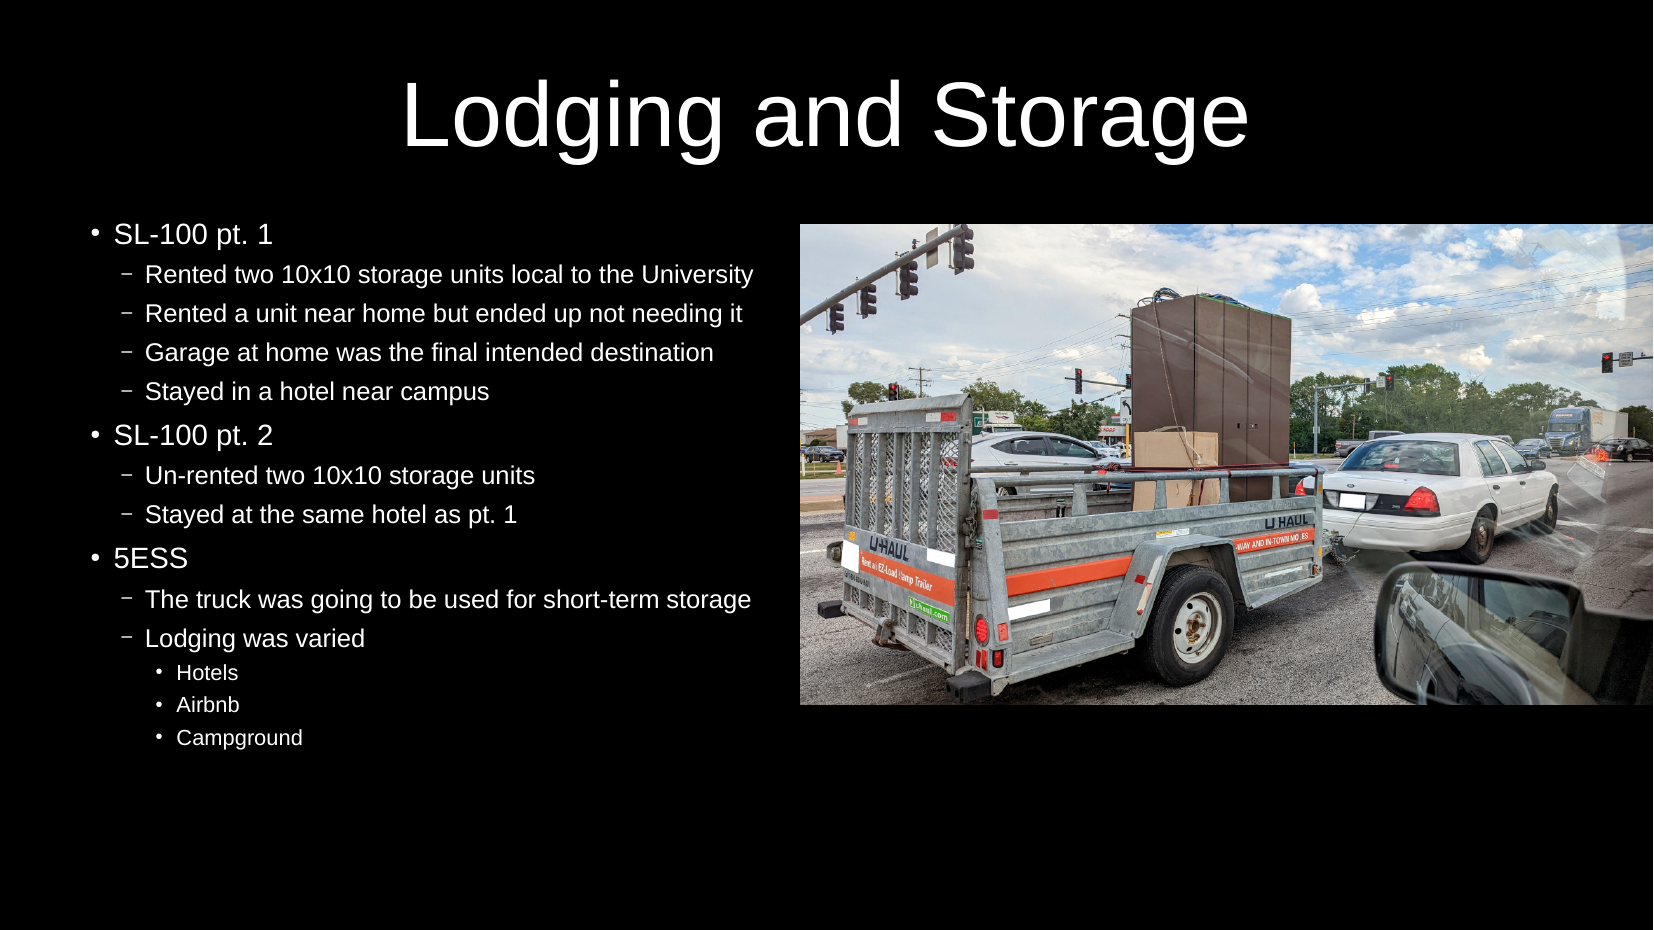

# Lodging and Storage
SL-100 pt. 1
Rented two 10x10 storage units local to the University
Rented a unit near home but ended up not needing it
Garage at home was the final intended destination
Stayed in a hotel near campus
SL-100 pt. 2
Un-rented two 10x10 storage units
Stayed at the same hotel as pt. 1
5ESS
The truck was going to be used for short-term storage
Lodging was varied
Hotels
Airbnb
Campground